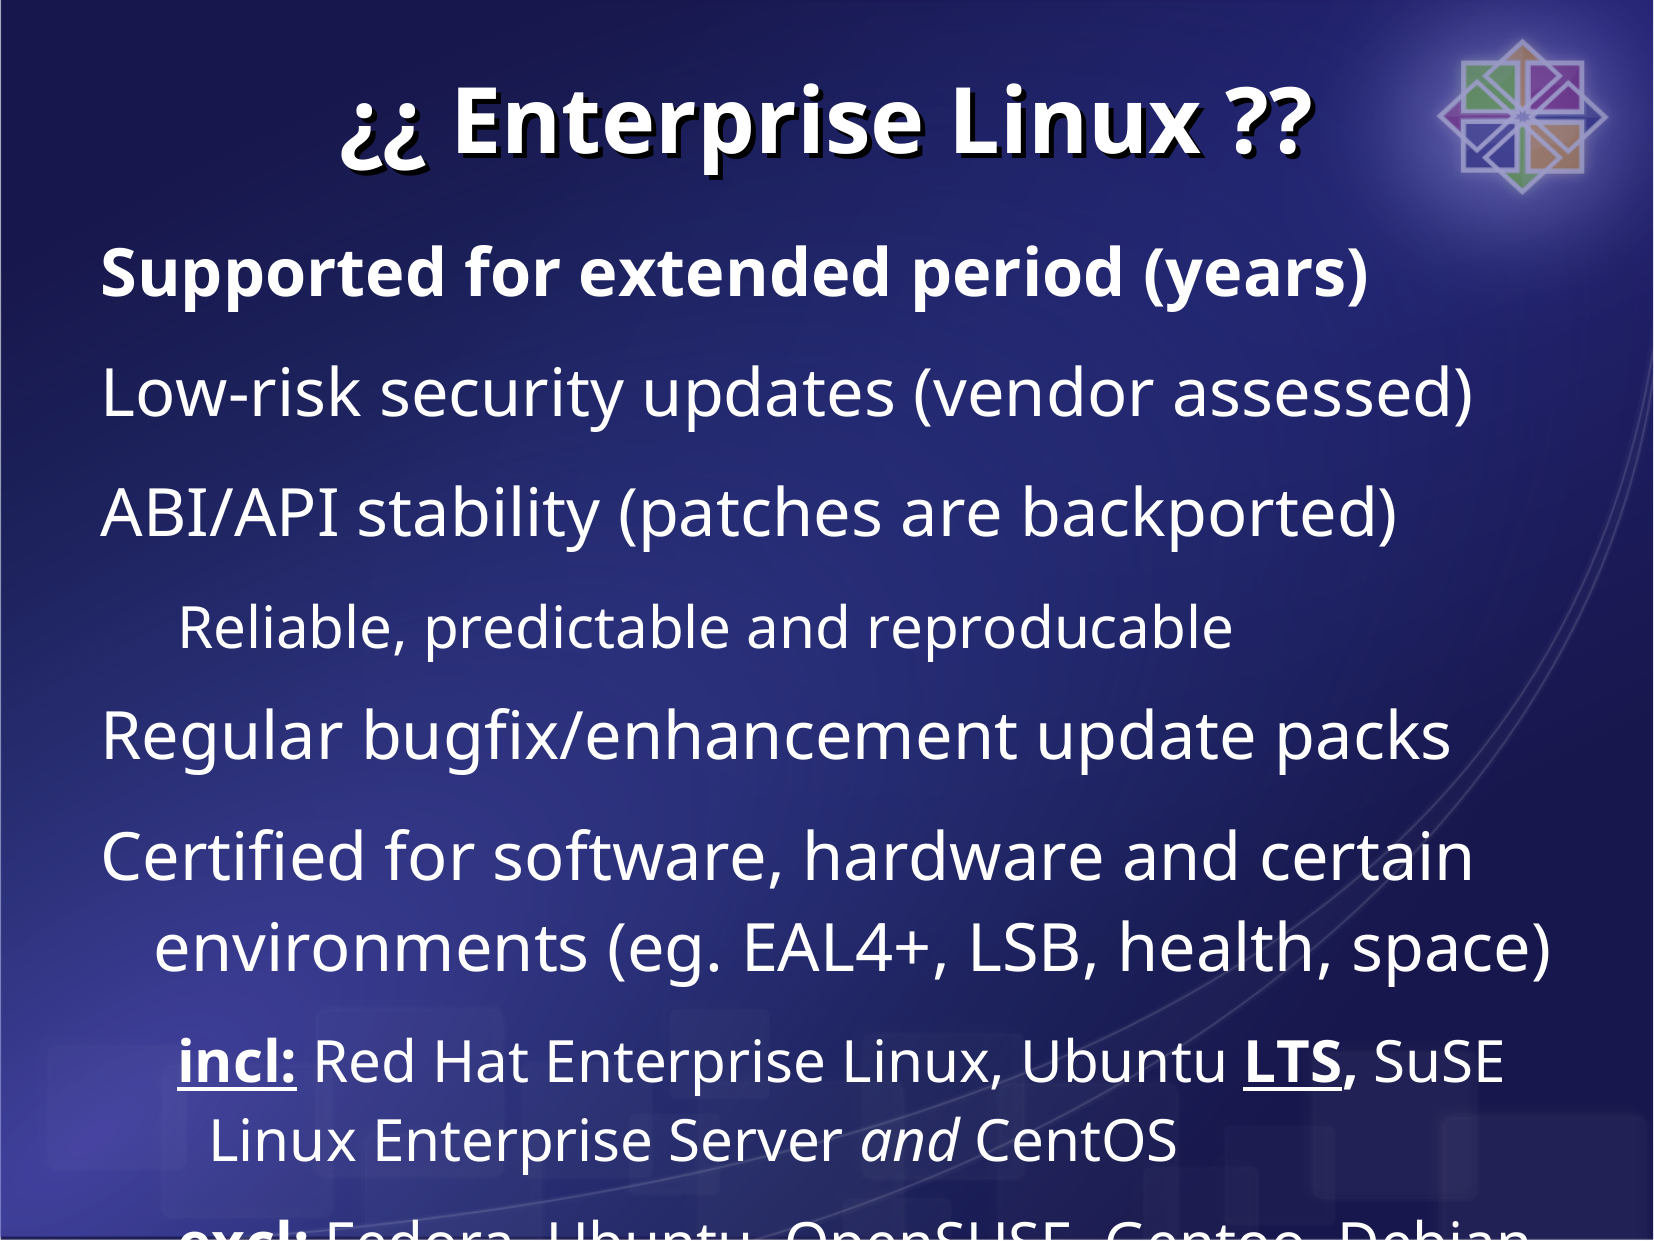

# ¿¿ Enterprise Linux ??
Supported for extended period (years)
Low-risk security updates (vendor assessed)
ABI/API stability (patches are backported)
Reliable, predictable and reproducable
Regular bugfix/enhancement update packs
Certified for software, hardware and certain environments (eg. EAL4+, LSB, health, space)
incl: Red Hat Enterprise Linux, Ubuntu LTS, SuSE Linux Enterprise Server and CentOS
excl: Fedora, Ubuntu, OpenSUSE, Gentoo, Debian